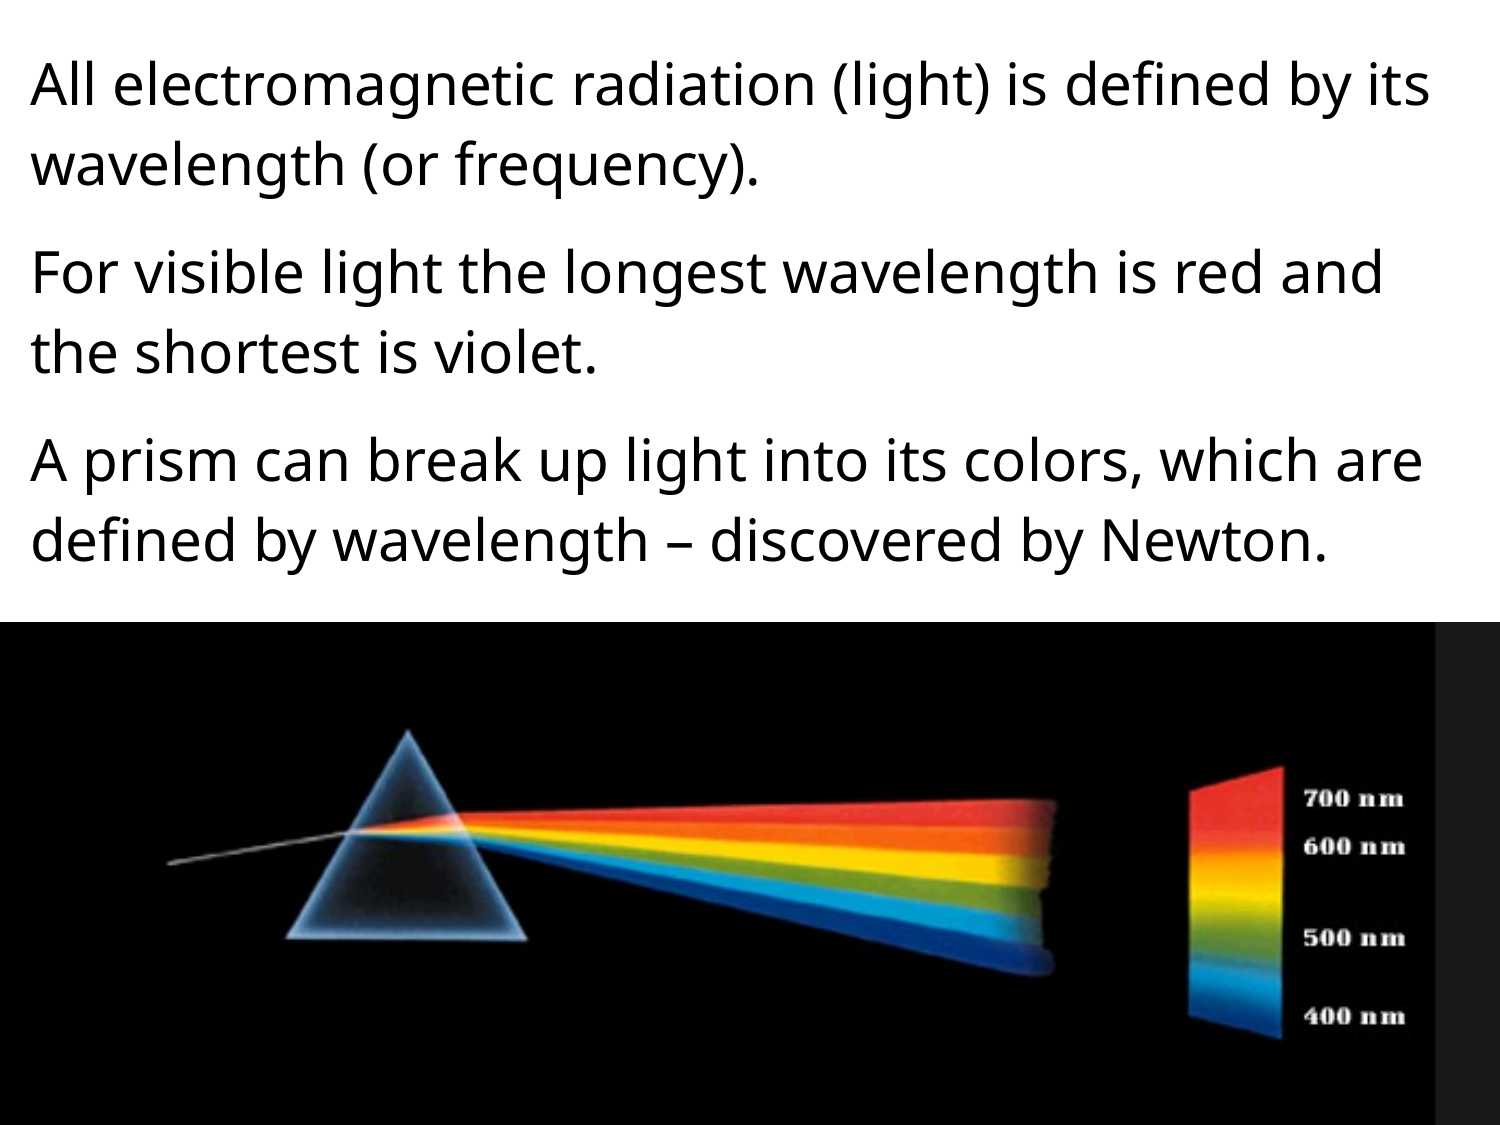

# All electromagnetic radiation (light) is defined by its wavelength (or frequency).
For visible light the longest wavelength is red and the shortest is violet.
A prism can break up light into its colors, which are defined by wavelength – discovered by Newton.